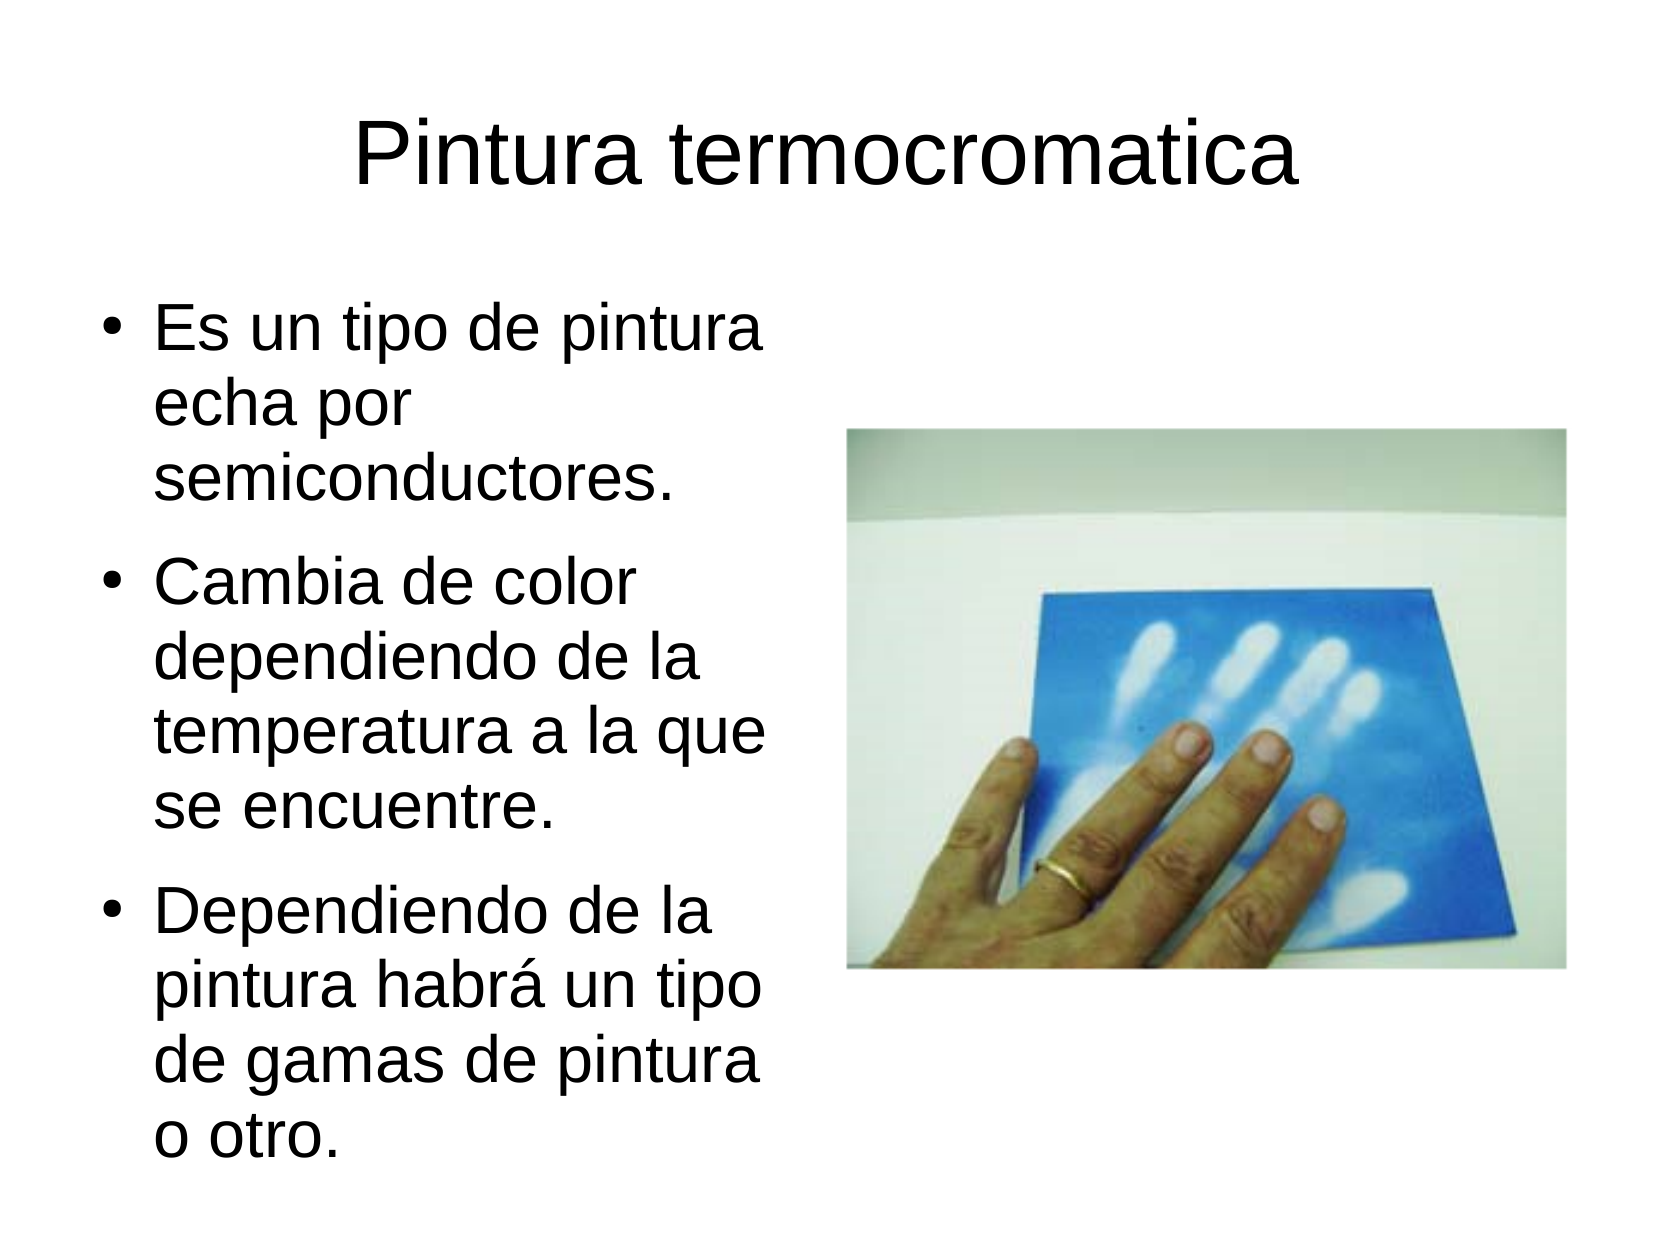

# Pintura termocromatica
Es un tipo de pintura echa por semiconductores.
Cambia de color dependiendo de la temperatura a la que se encuentre.
Dependiendo de la pintura habrá un tipo de gamas de pintura o otro.